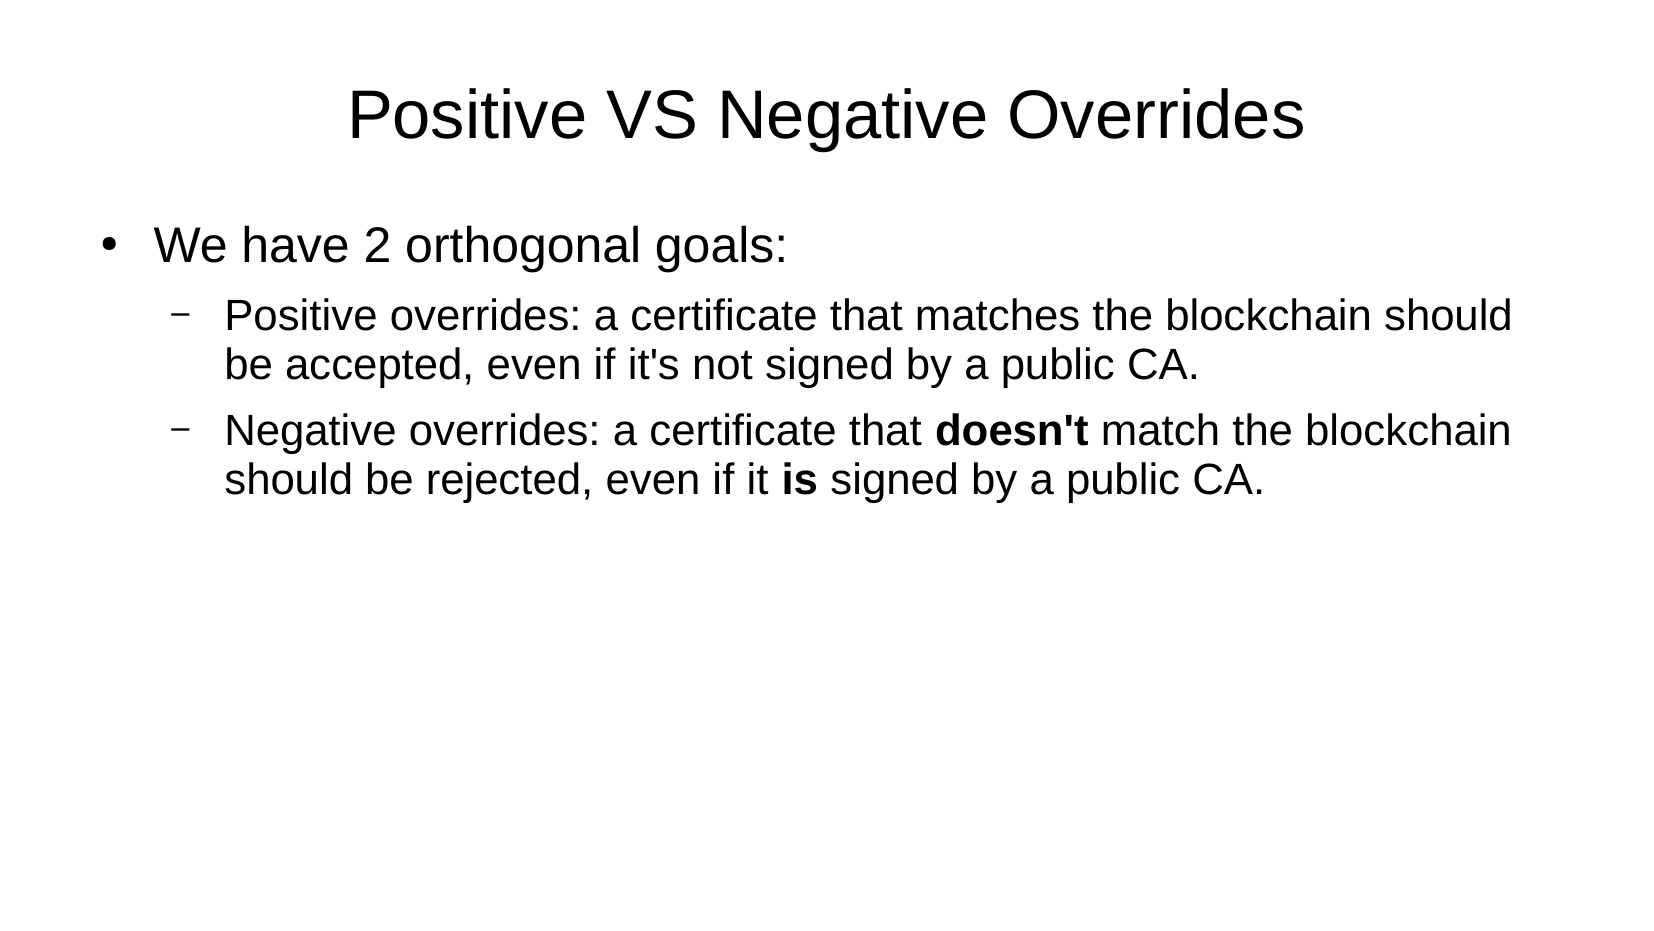

# Positive VS Negative Overrides
We have 2 orthogonal goals:
Positive overrides: a certificate that matches the blockchain should be accepted, even if it's not signed by a public CA.
Negative overrides: a certificate that doesn't match the blockchain should be rejected, even if it is signed by a public CA.